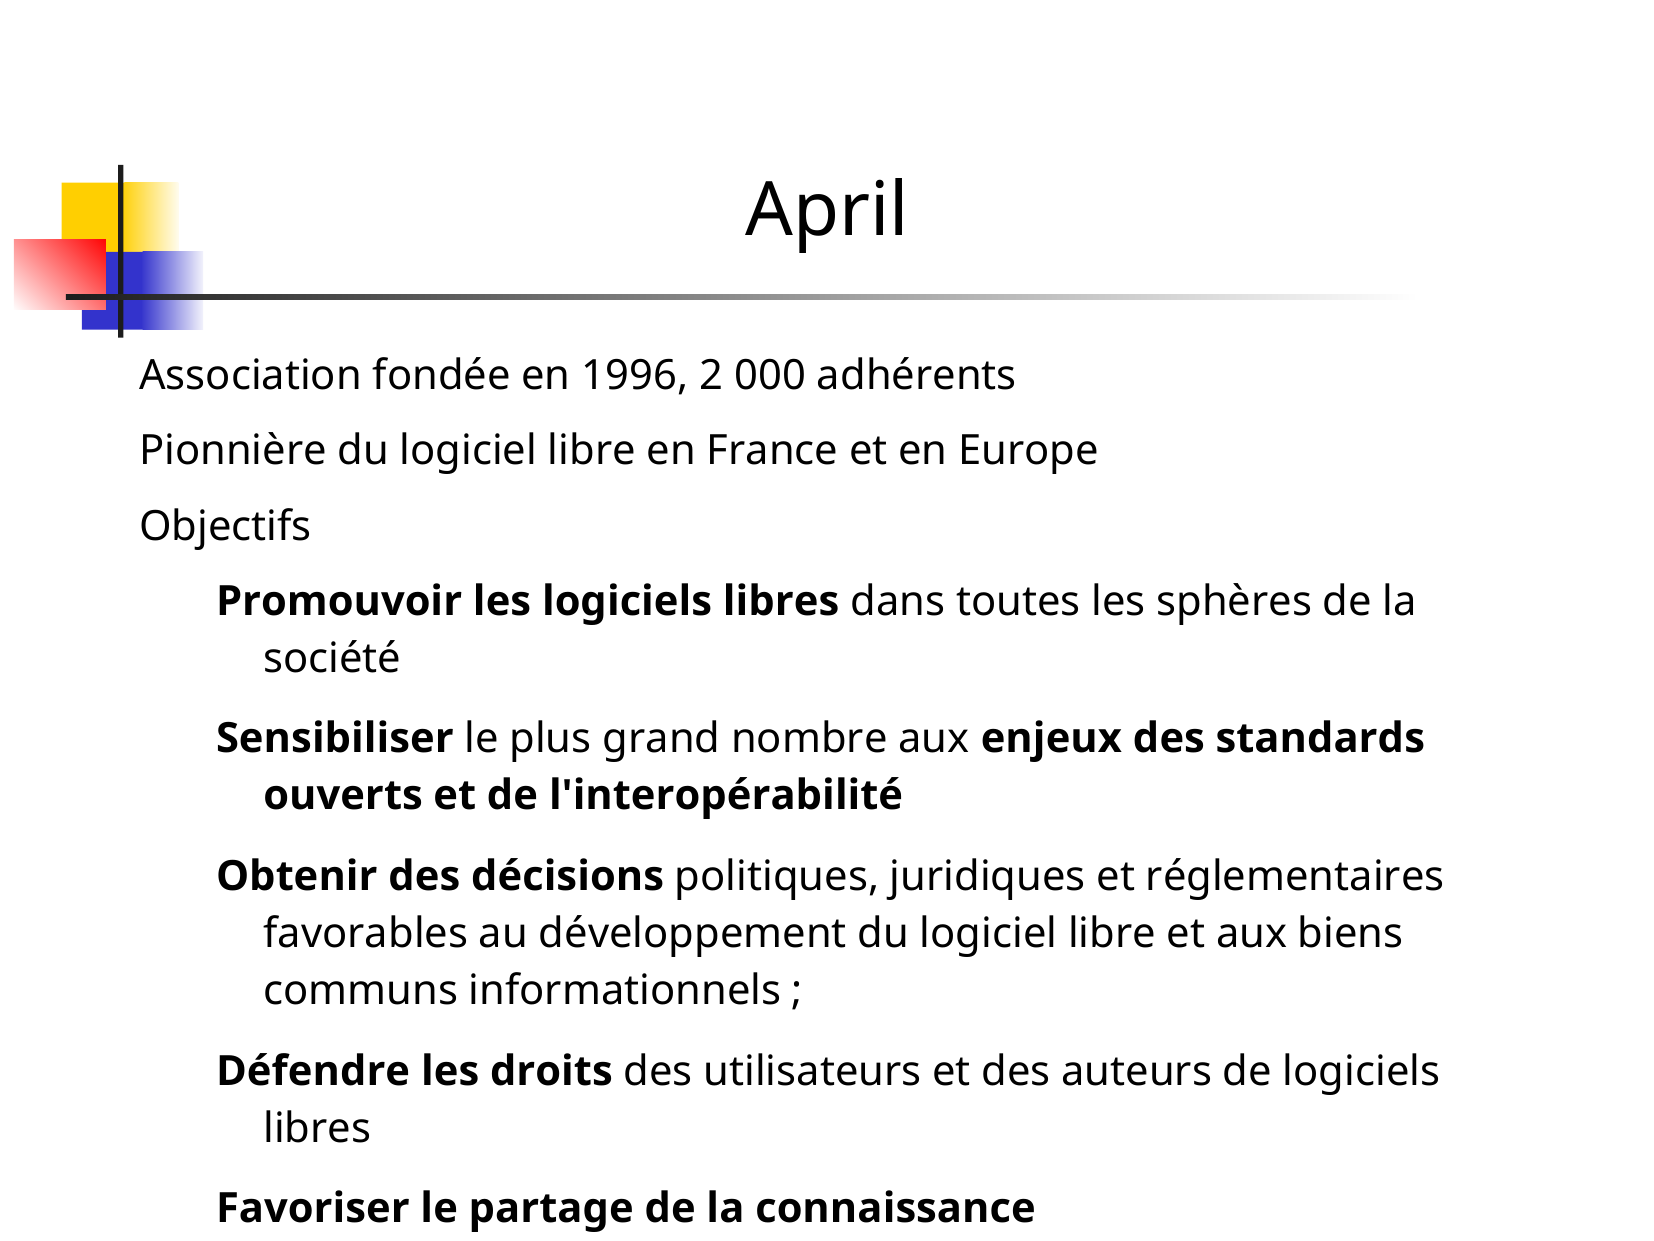

# April
Association fondée en 1996, 2 000 adhérents
Pionnière du logiciel libre en France et en Europe
Objectifs
Promouvoir les logiciels libres dans toutes les sphères de la société
Sensibiliser le plus grand nombre aux enjeux des standards ouverts et de l'interopérabilité
Obtenir des décisions politiques, juridiques et réglementaires favorables au développement du logiciel libre et aux biens communs informationnels ;
Défendre les droits des utilisateurs et des auteurs de logiciels libres
Favoriser le partage de la connaissance